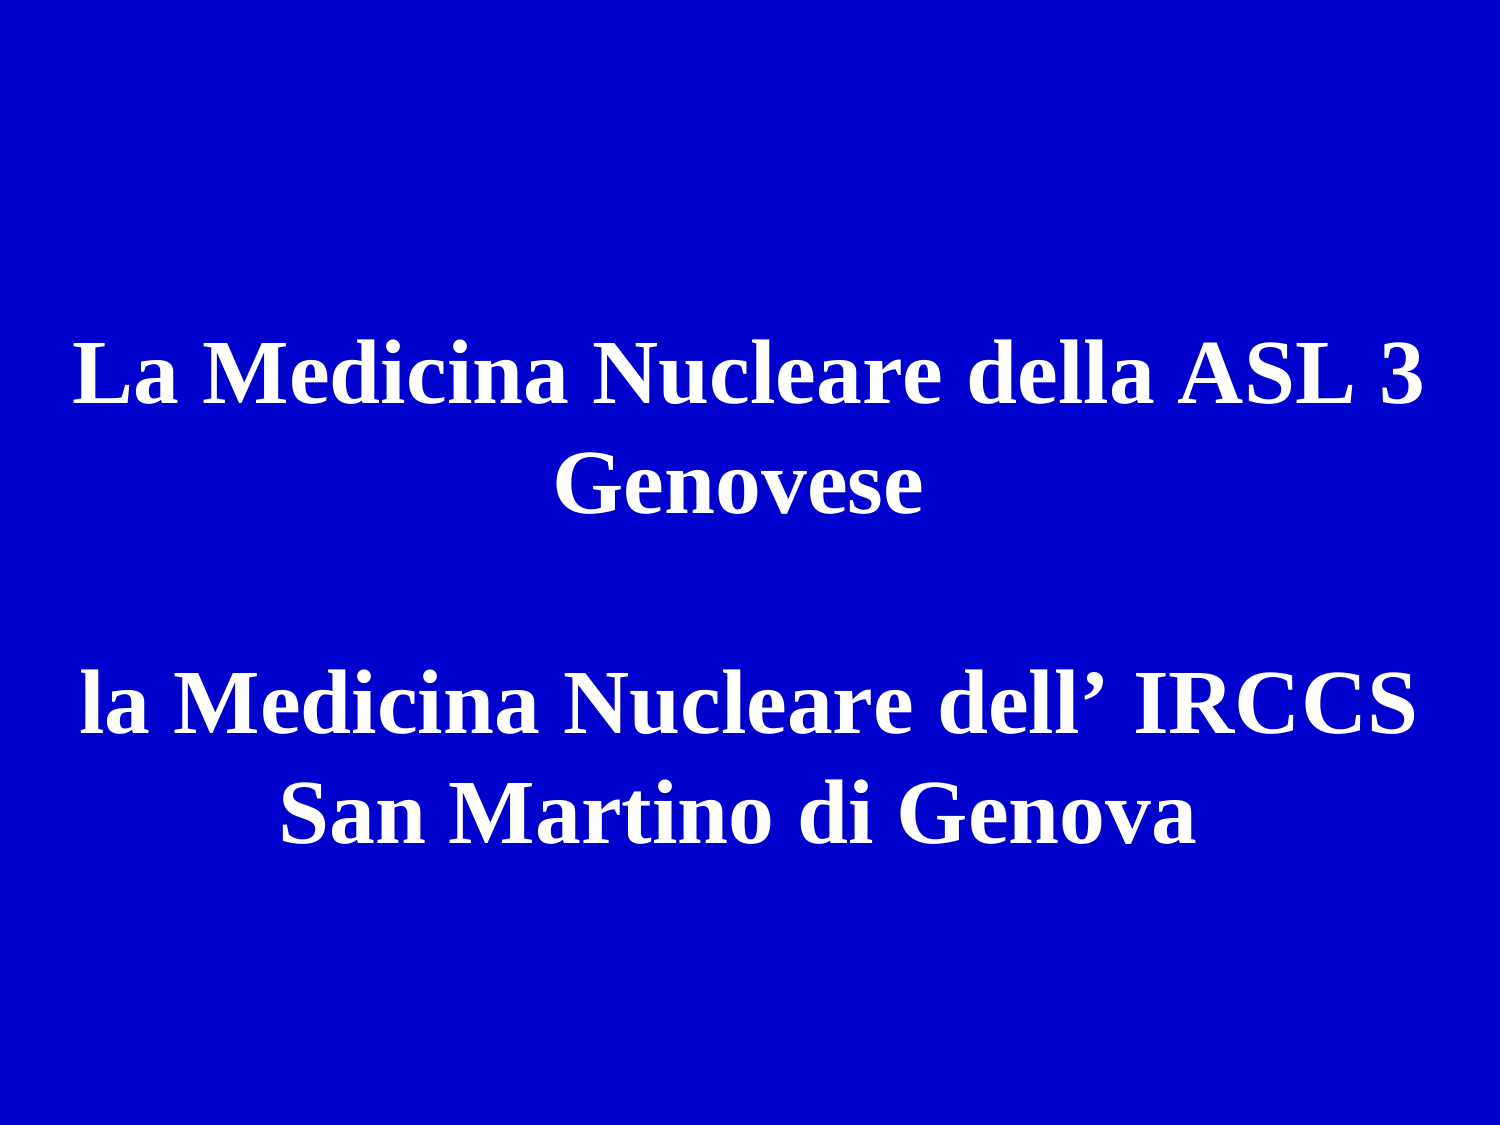

# La Medicina Nucleare della ASL 3 Genovese la Medicina Nucleare dell’ IRCCS San Martino di Genova